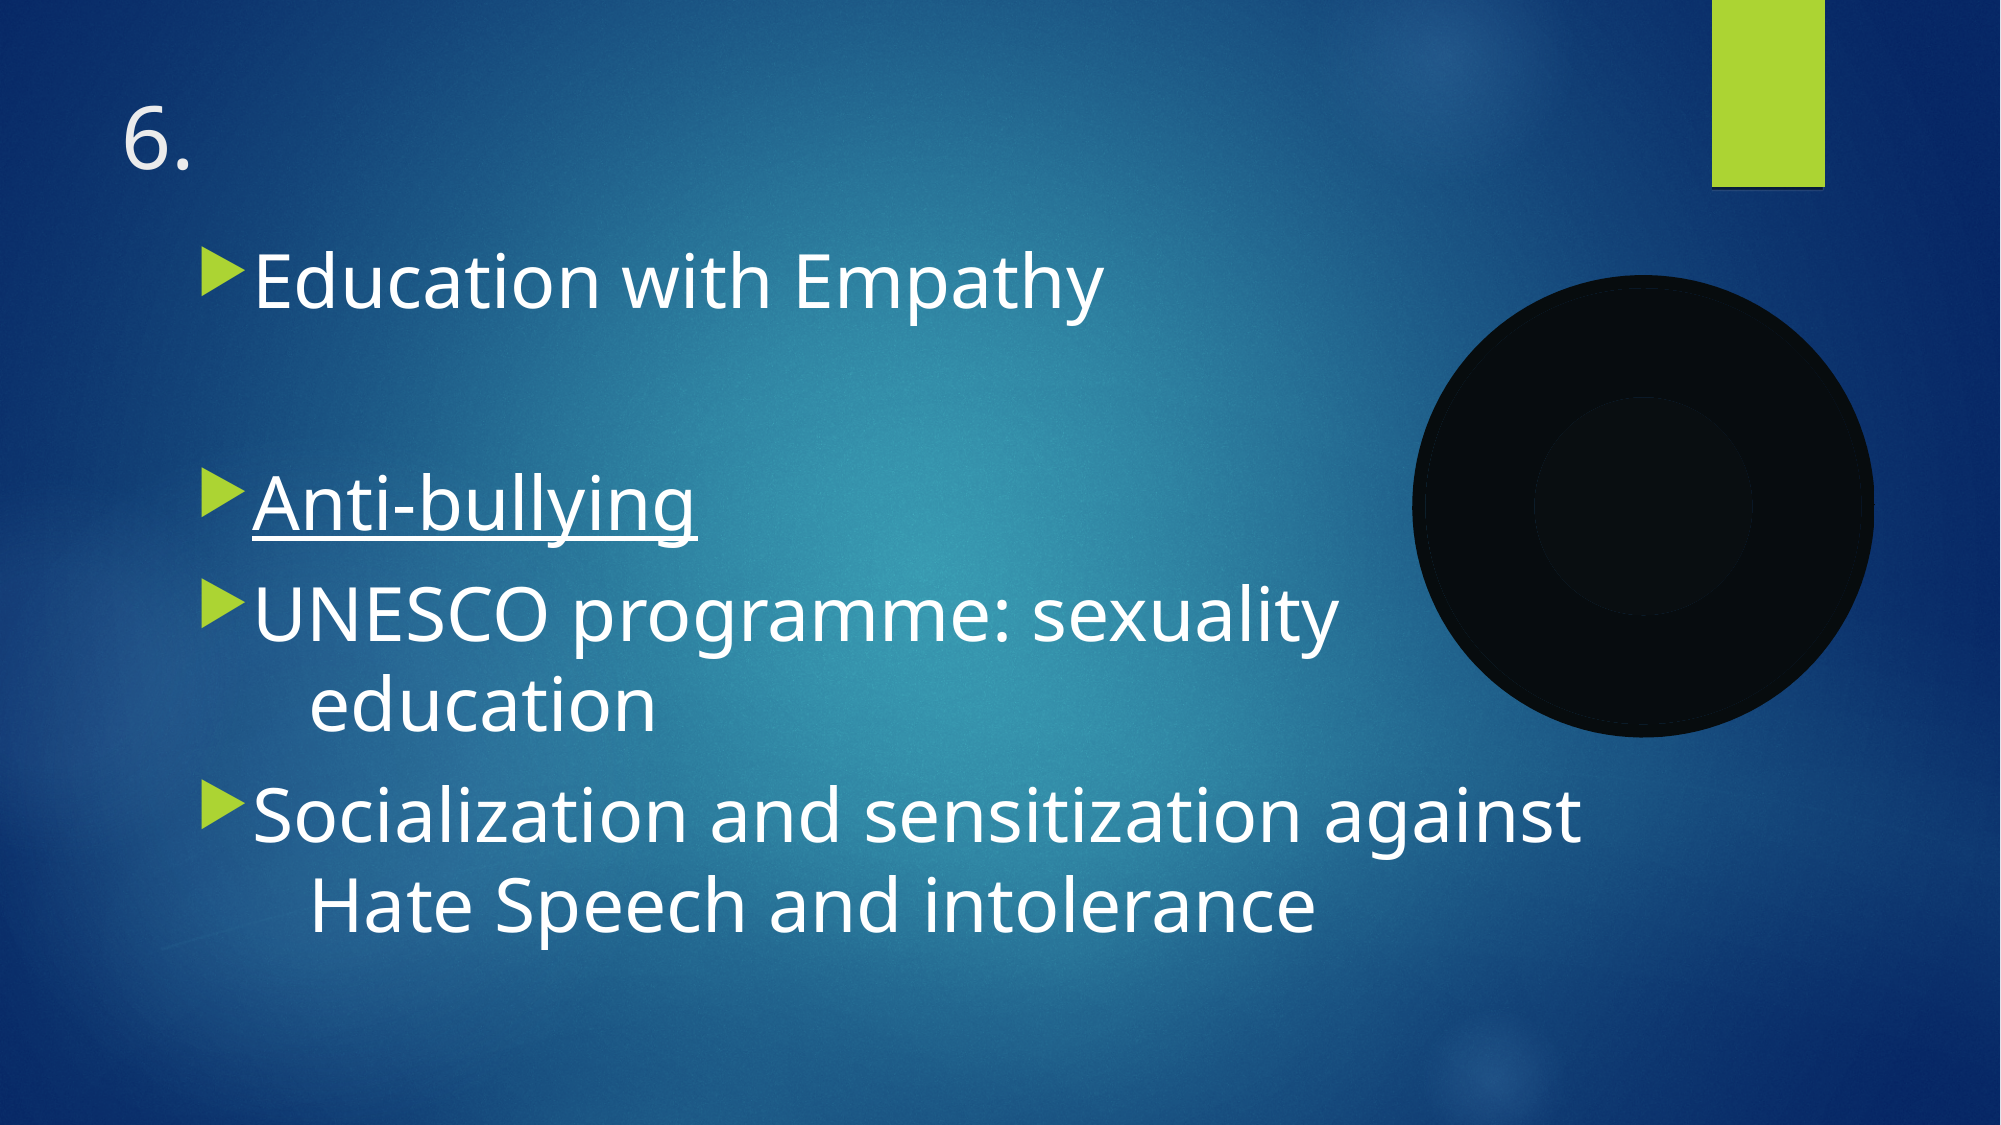

# 6.
Education with Empathy
Anti-bullying
UNESCO programme: sexuality education
Socialization and sensitization against Hate Speech and intolerance